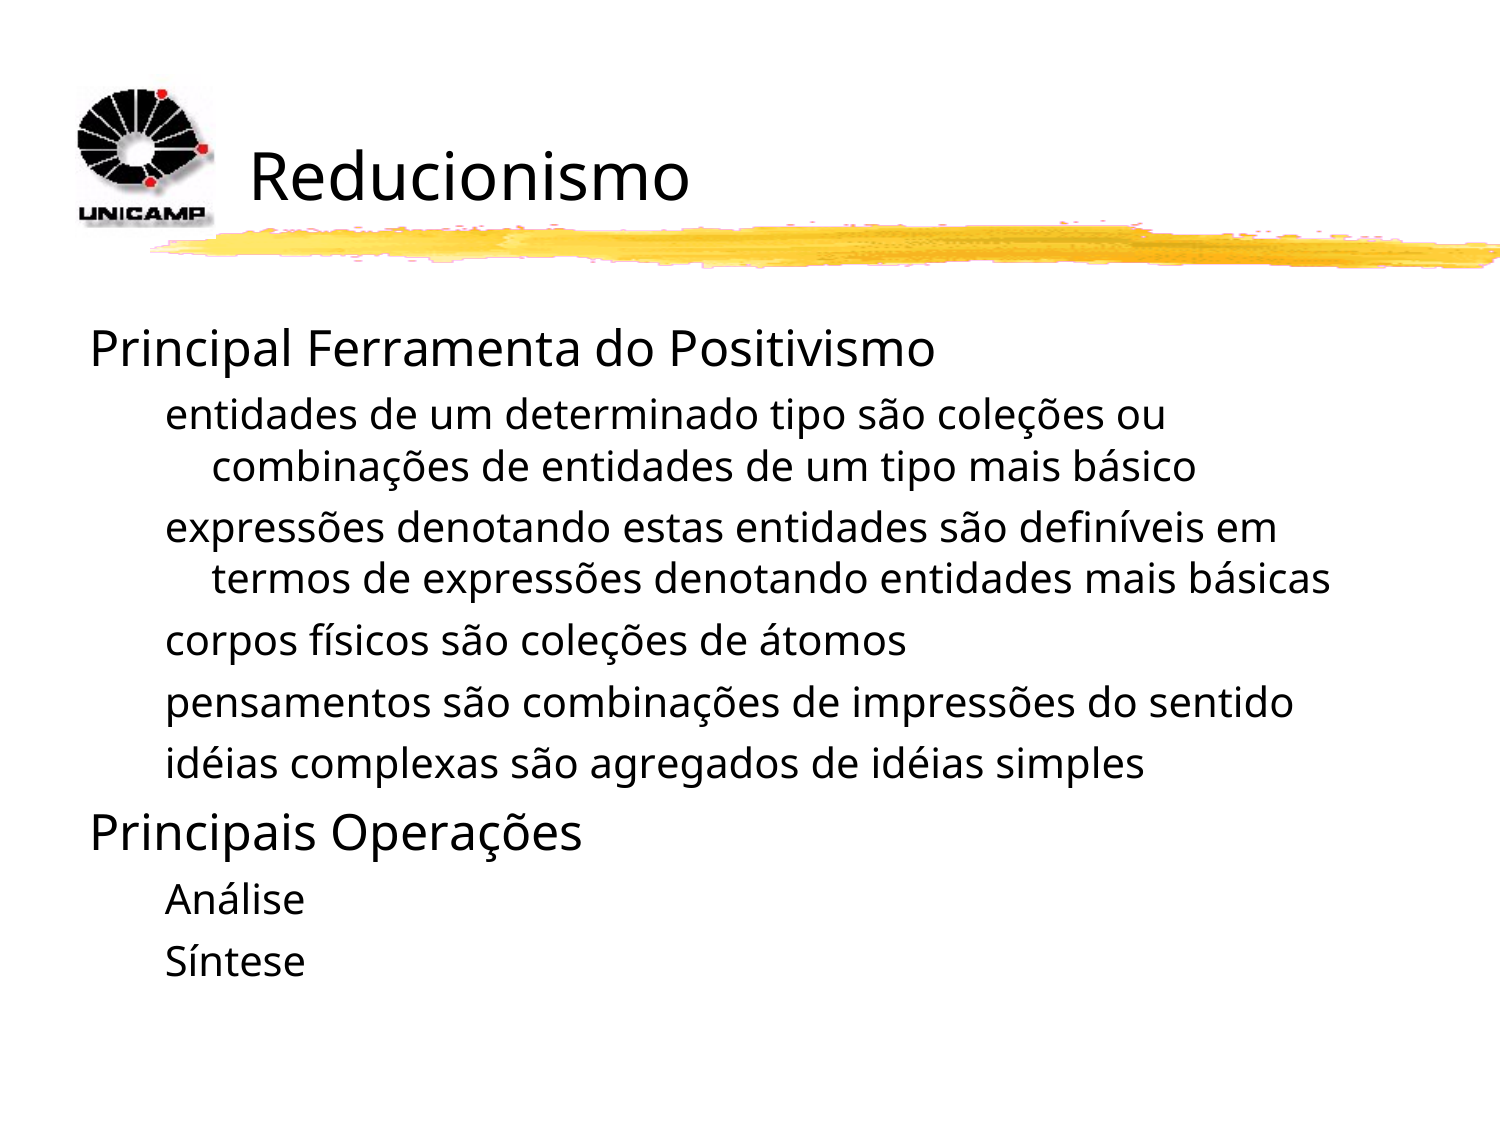

# Reducionismo
Principal Ferramenta do Positivismo
entidades de um determinado tipo são coleções ou combinações de entidades de um tipo mais básico
expressões denotando estas entidades são definíveis em termos de expressões denotando entidades mais básicas
corpos físicos são coleções de átomos
pensamentos são combinações de impressões do sentido
idéias complexas são agregados de idéias simples
Principais Operações
Análise
Síntese